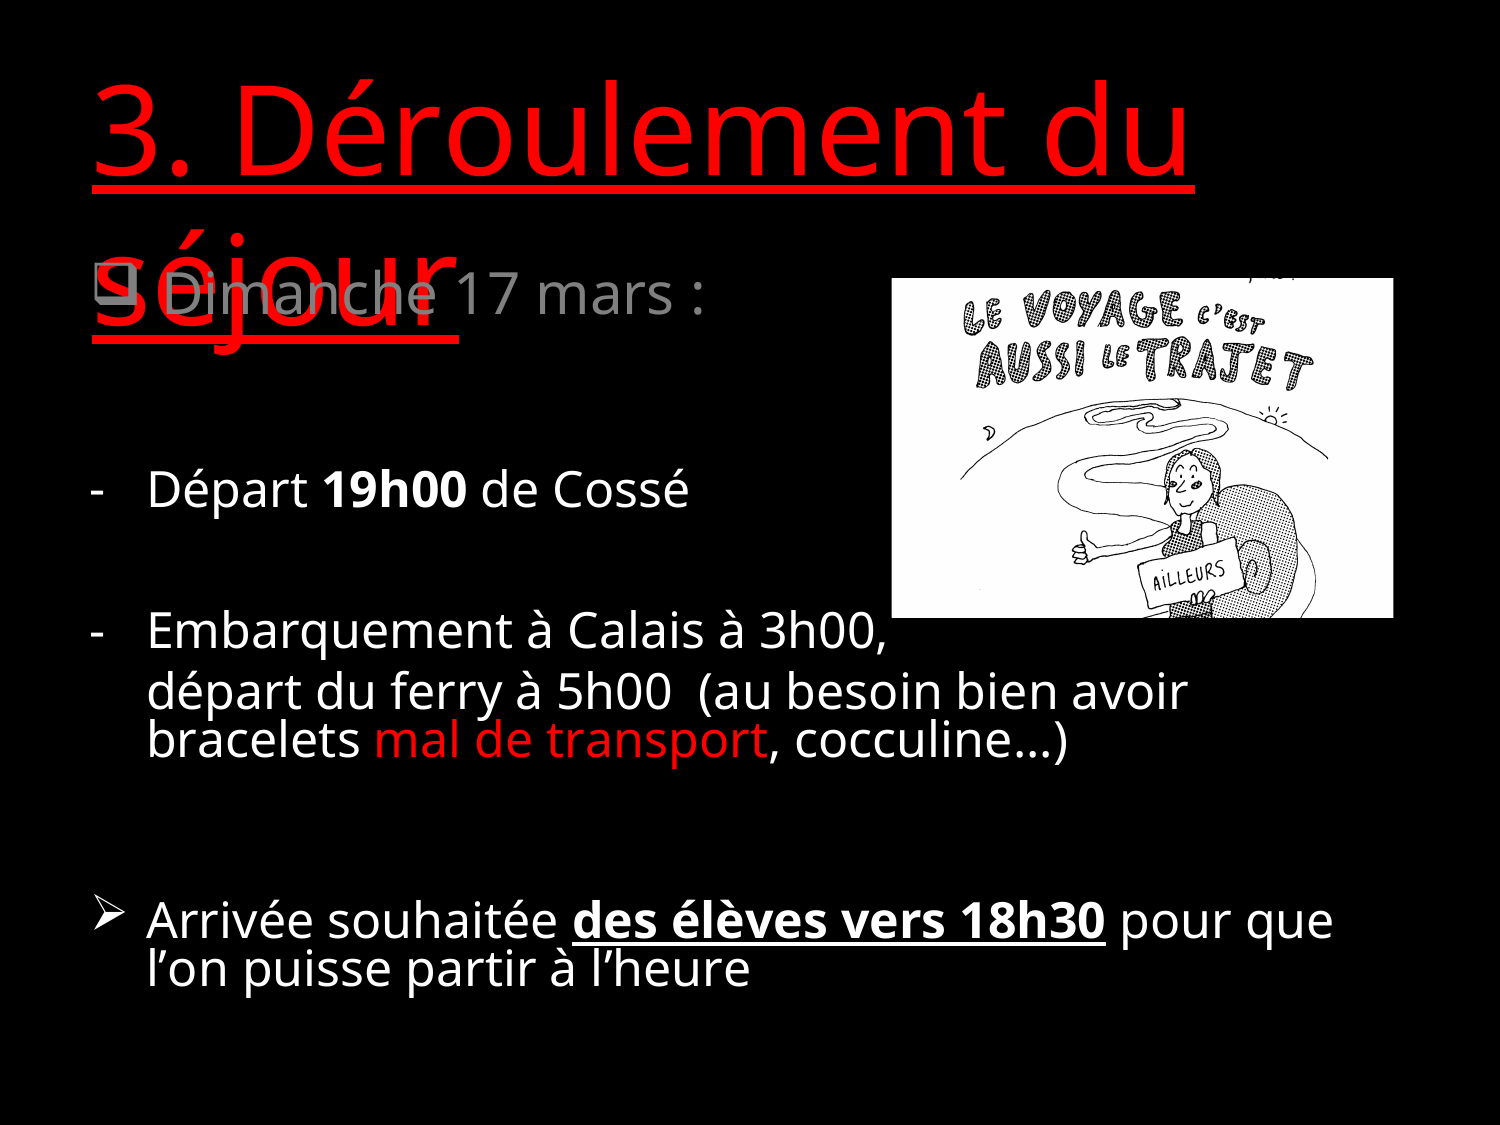

# 3. Déroulement du séjour
 Dimanche 17 mars :
Départ 19h00 de Cossé
Embarquement à Calais à 3h00,
départ du ferry à 5h00 (au besoin bien avoir bracelets mal de transport, cocculine...)
Arrivée souhaitée des élèves vers 18h30 pour que l’on puisse partir à l’heure